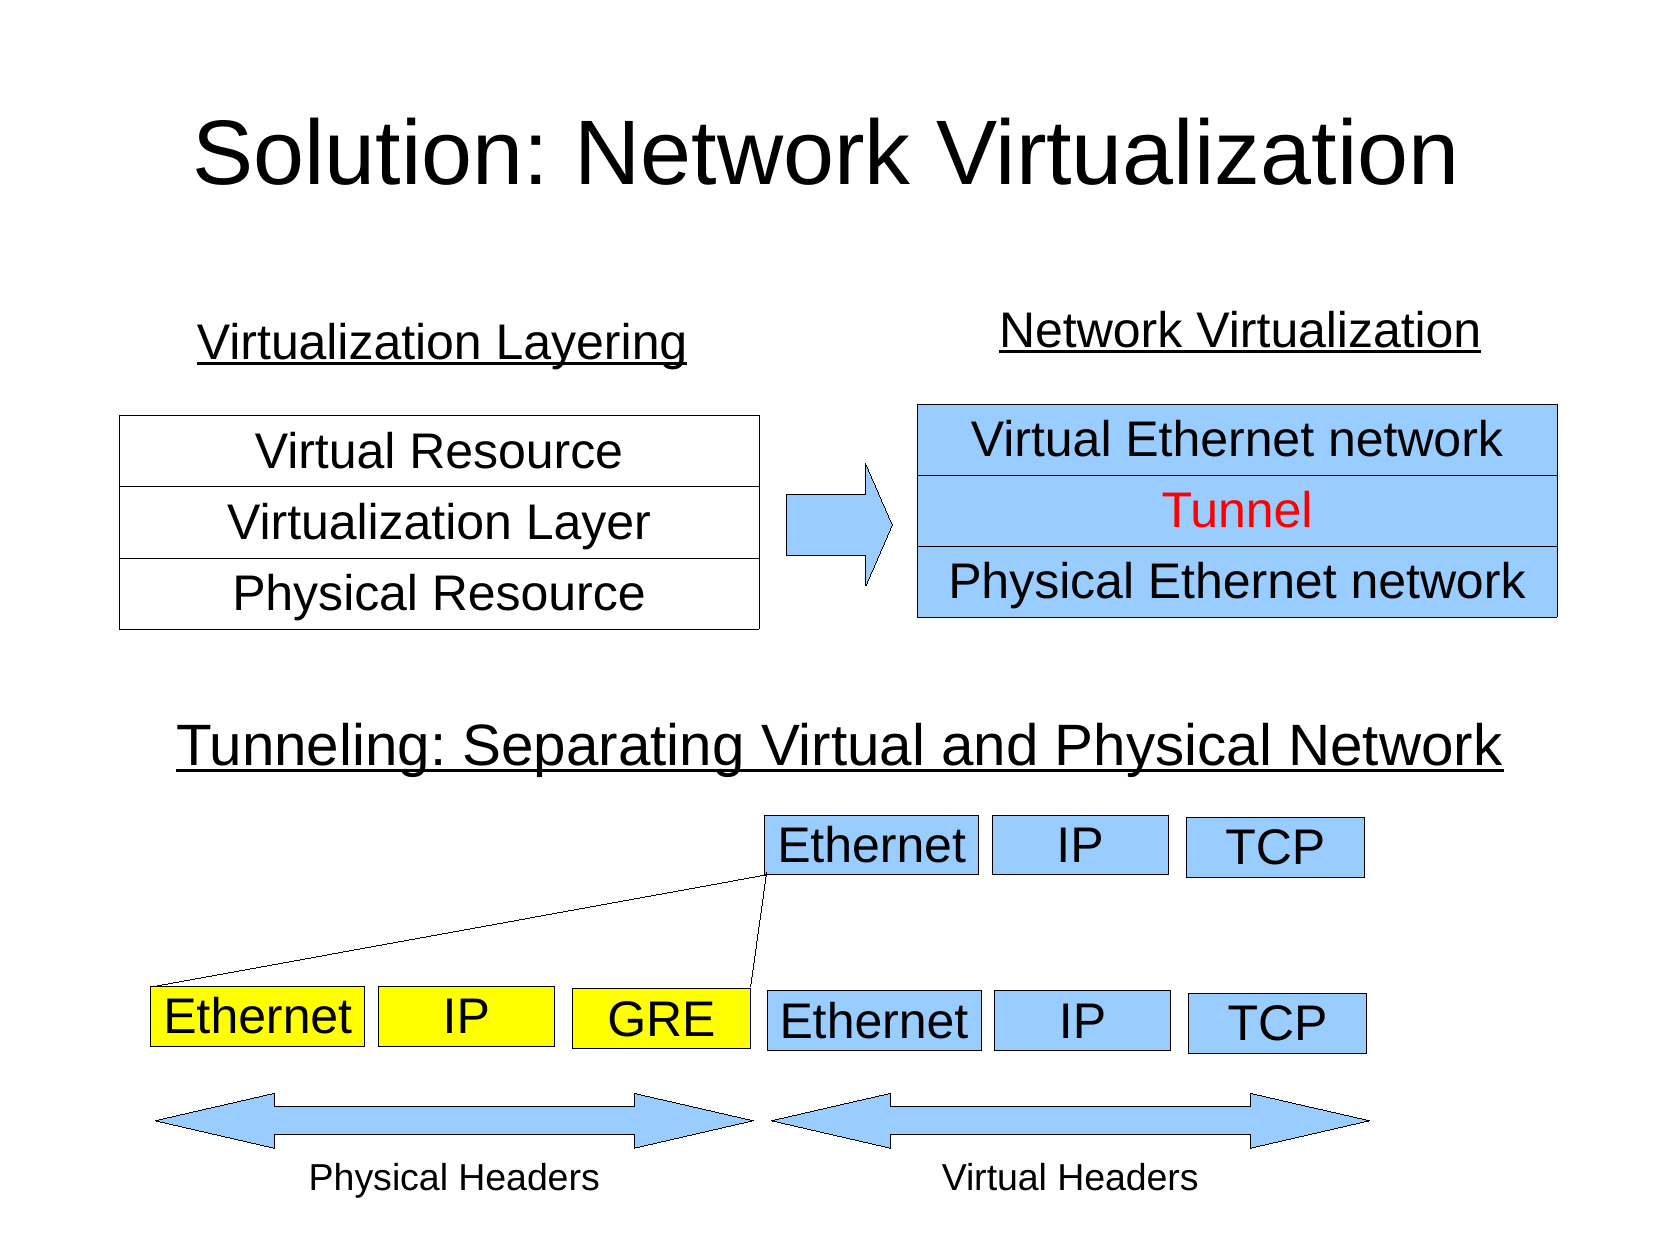

# Solution: Network Virtualization
Network Virtualization
Virtualization Layering
| Virtual Ethernet network |
| --- |
| Tunnel |
| Physical Ethernet network |
| Virtual Resource |
| --- |
| Virtualization Layer |
| Physical Resource |
Tunneling: Separating Virtual and Physical Network
Ethernet
IP
TCP
Ethernet
IP
GRE
Ethernet
IP
TCP
Physical Headers
Virtual Headers